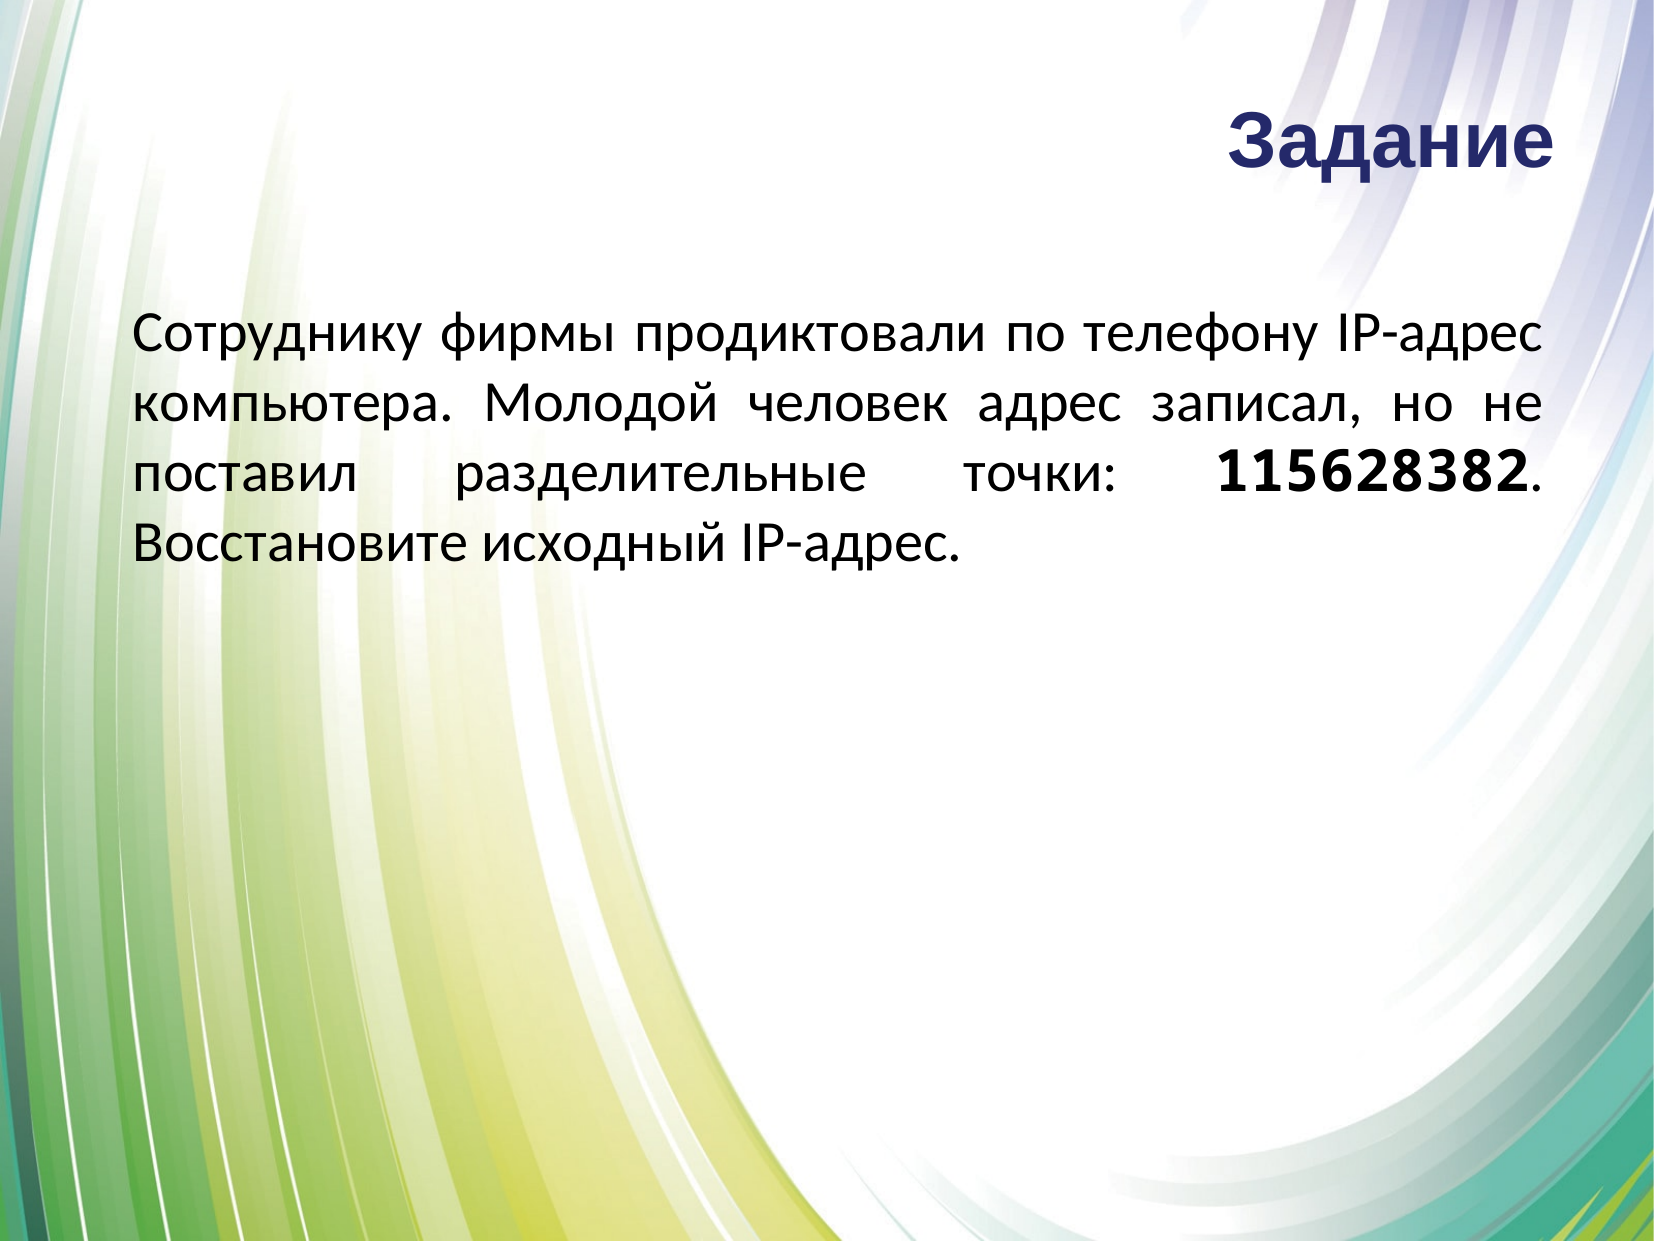

Задание
Сотруднику фирмы продиктовали по телефону IP-адрес компьютера. Молодой человек адрес записал, но не поставил разделительные точки: 115628382. Восстановите исходный IP-адрес.